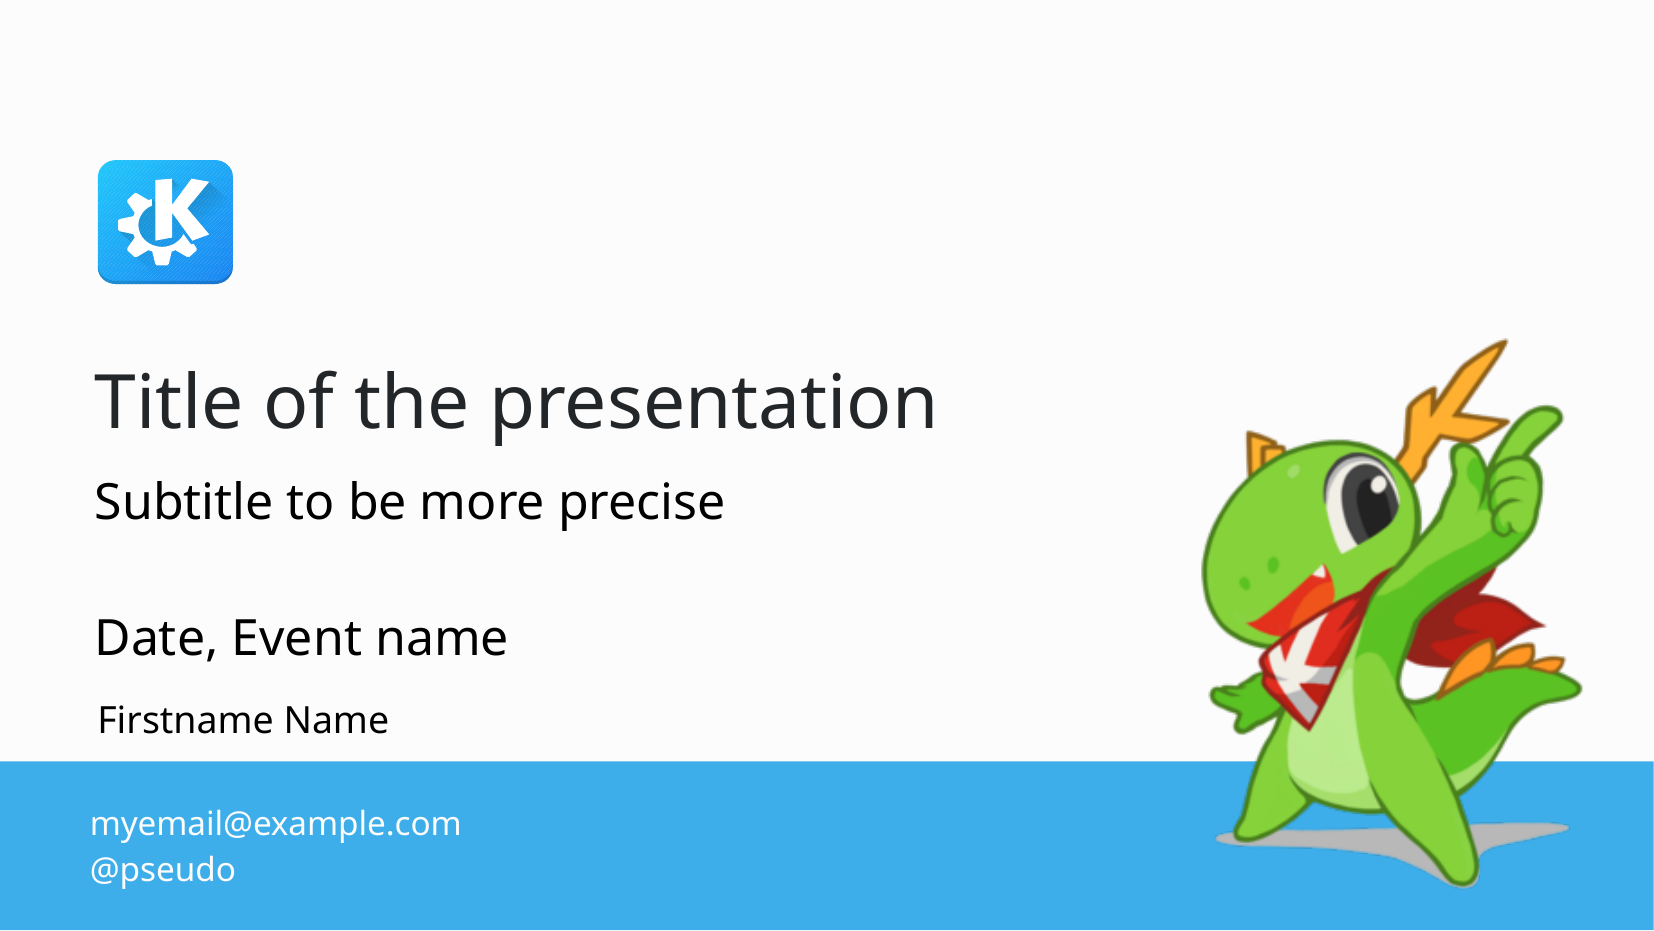

# Title of the presentation
Subtitle to be more precise
Date, Event name
Firstname Name
myemail@example.com
@pseudo